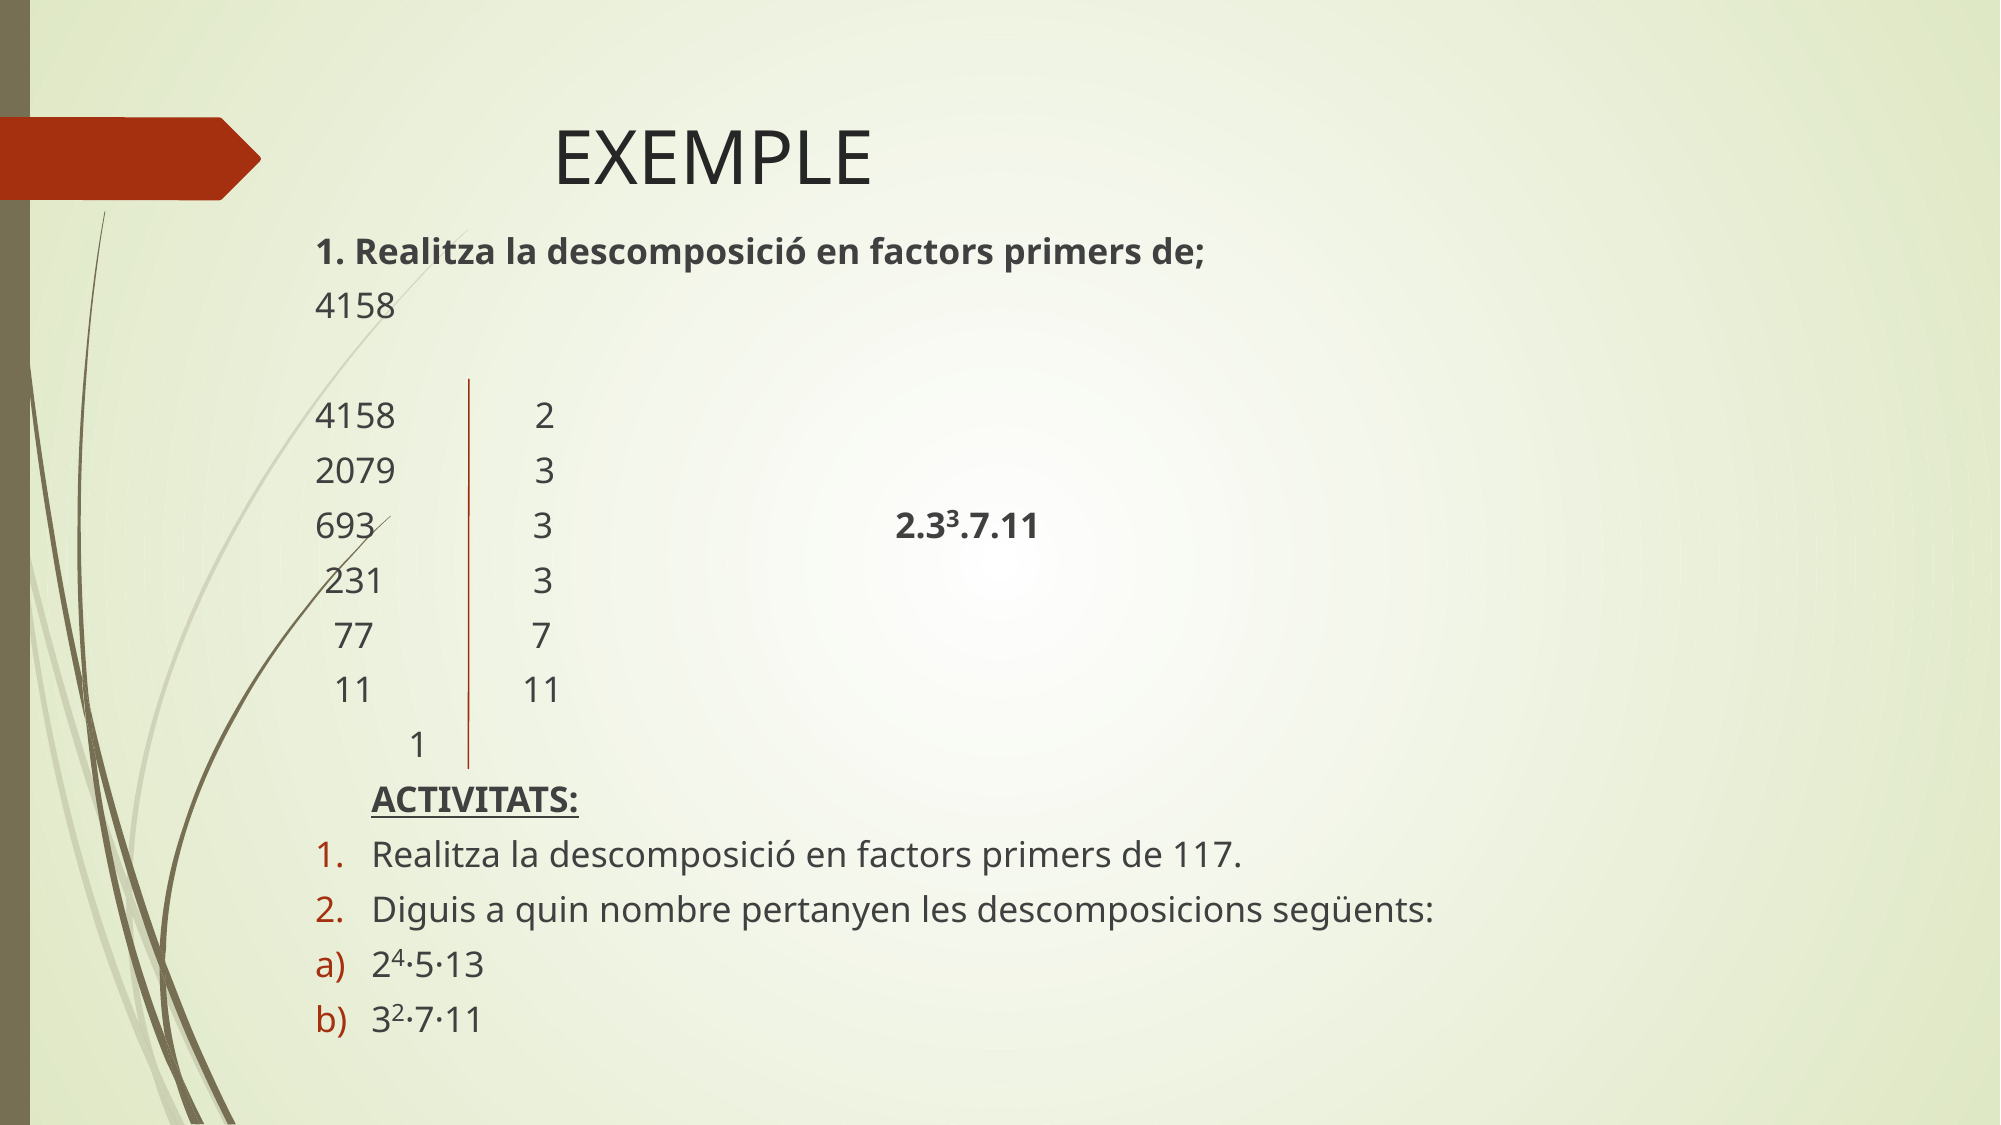

# EXEMPLE
1. Realitza la descomposició en factors primers de;
4158
4158 2
2079 3
693 3 2.33.7.11
 231 3
 77 7
 11 11
 1
ACTIVITATS:
Realitza la descomposició en factors primers de 117.
Diguis a quin nombre pertanyen les descomposicions següents:
24·5·13
32·7·11